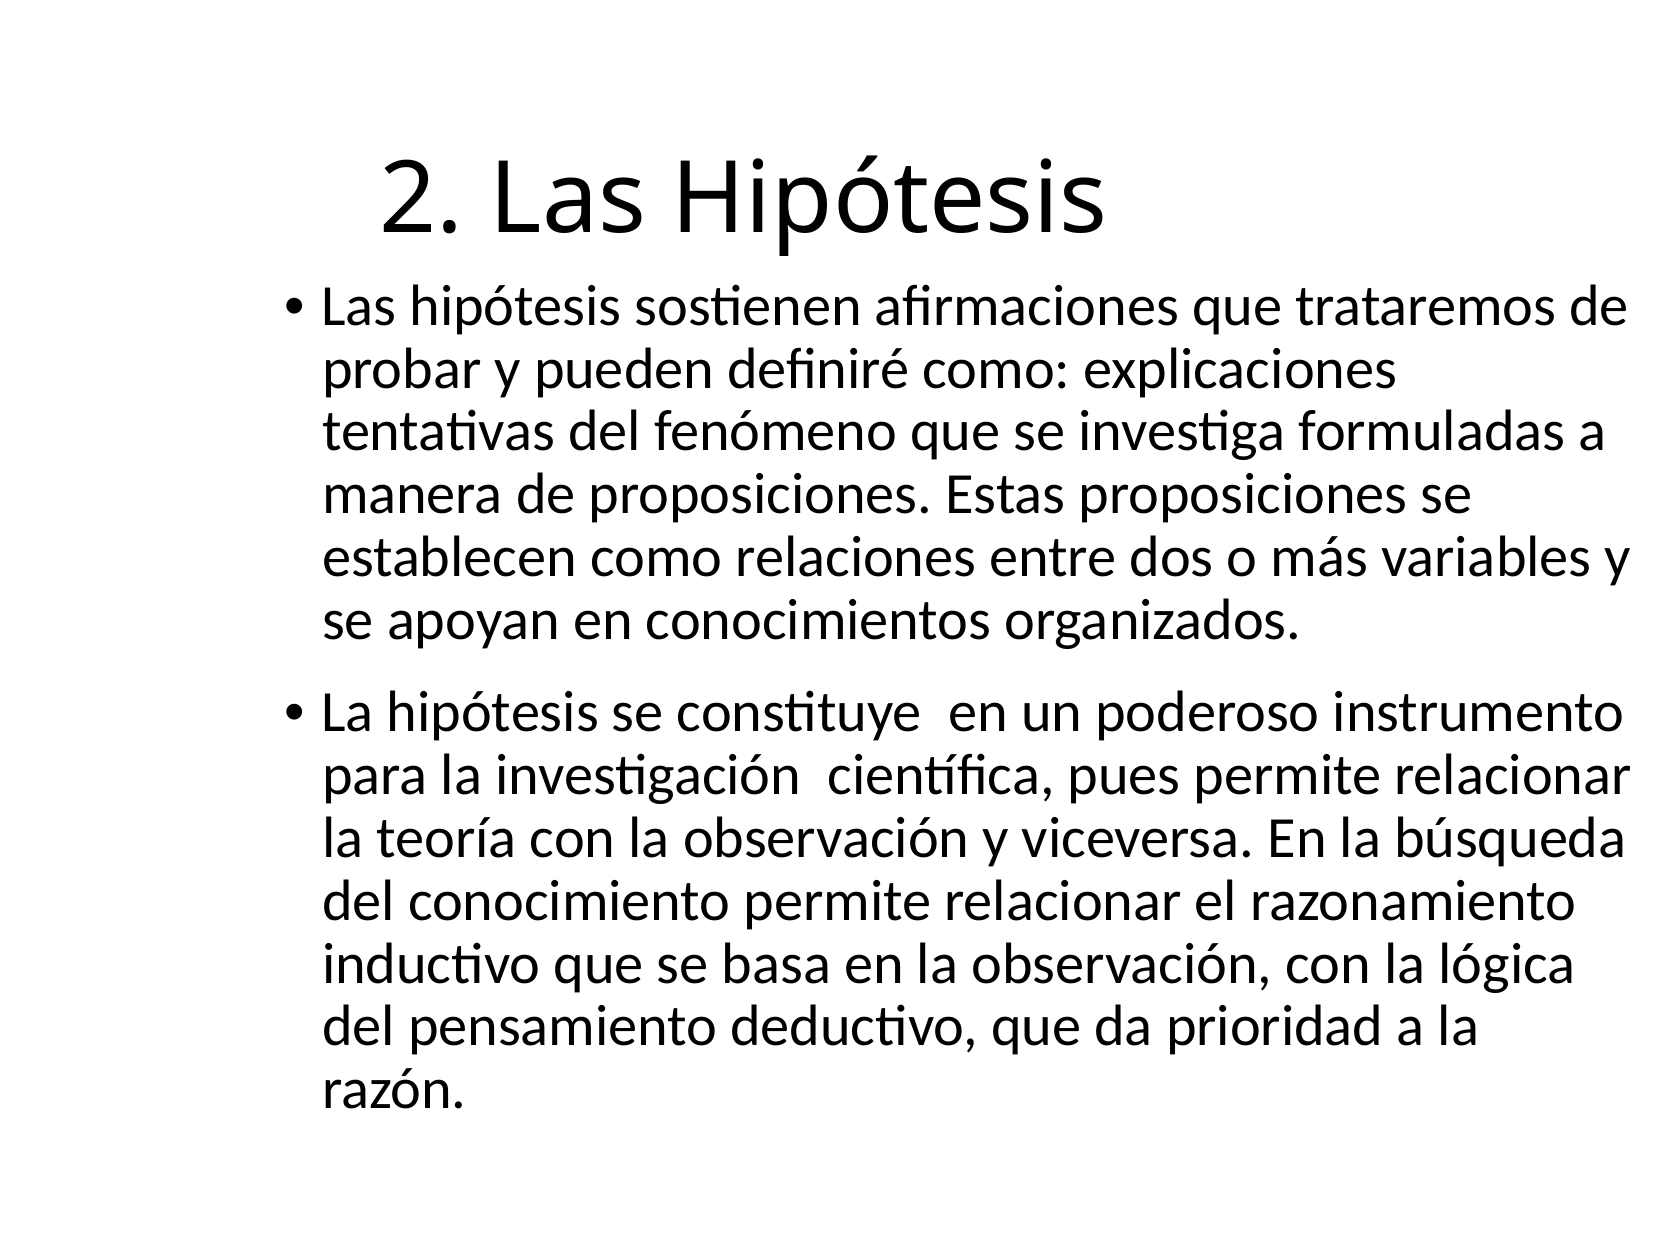

# 2. Las Hipótesis
• Las hipótesis sostienen afirmaciones que trataremos de probar y pueden definiré como: explicaciones tentativas del fenómeno que se investiga formuladas a manera de proposiciones. Estas proposiciones se establecen como relaciones entre dos o más variables y se apoyan en conocimientos organizados.
• La hipótesis se constituye en un poderoso instrumento para la investigación científica, pues permite relacionar la teoría con la observación y viceversa. En la búsqueda del conocimiento permite relacionar el razonamiento inductivo que se basa en la observación, con la lógica del pensamiento deductivo, que da prioridad a la razón.